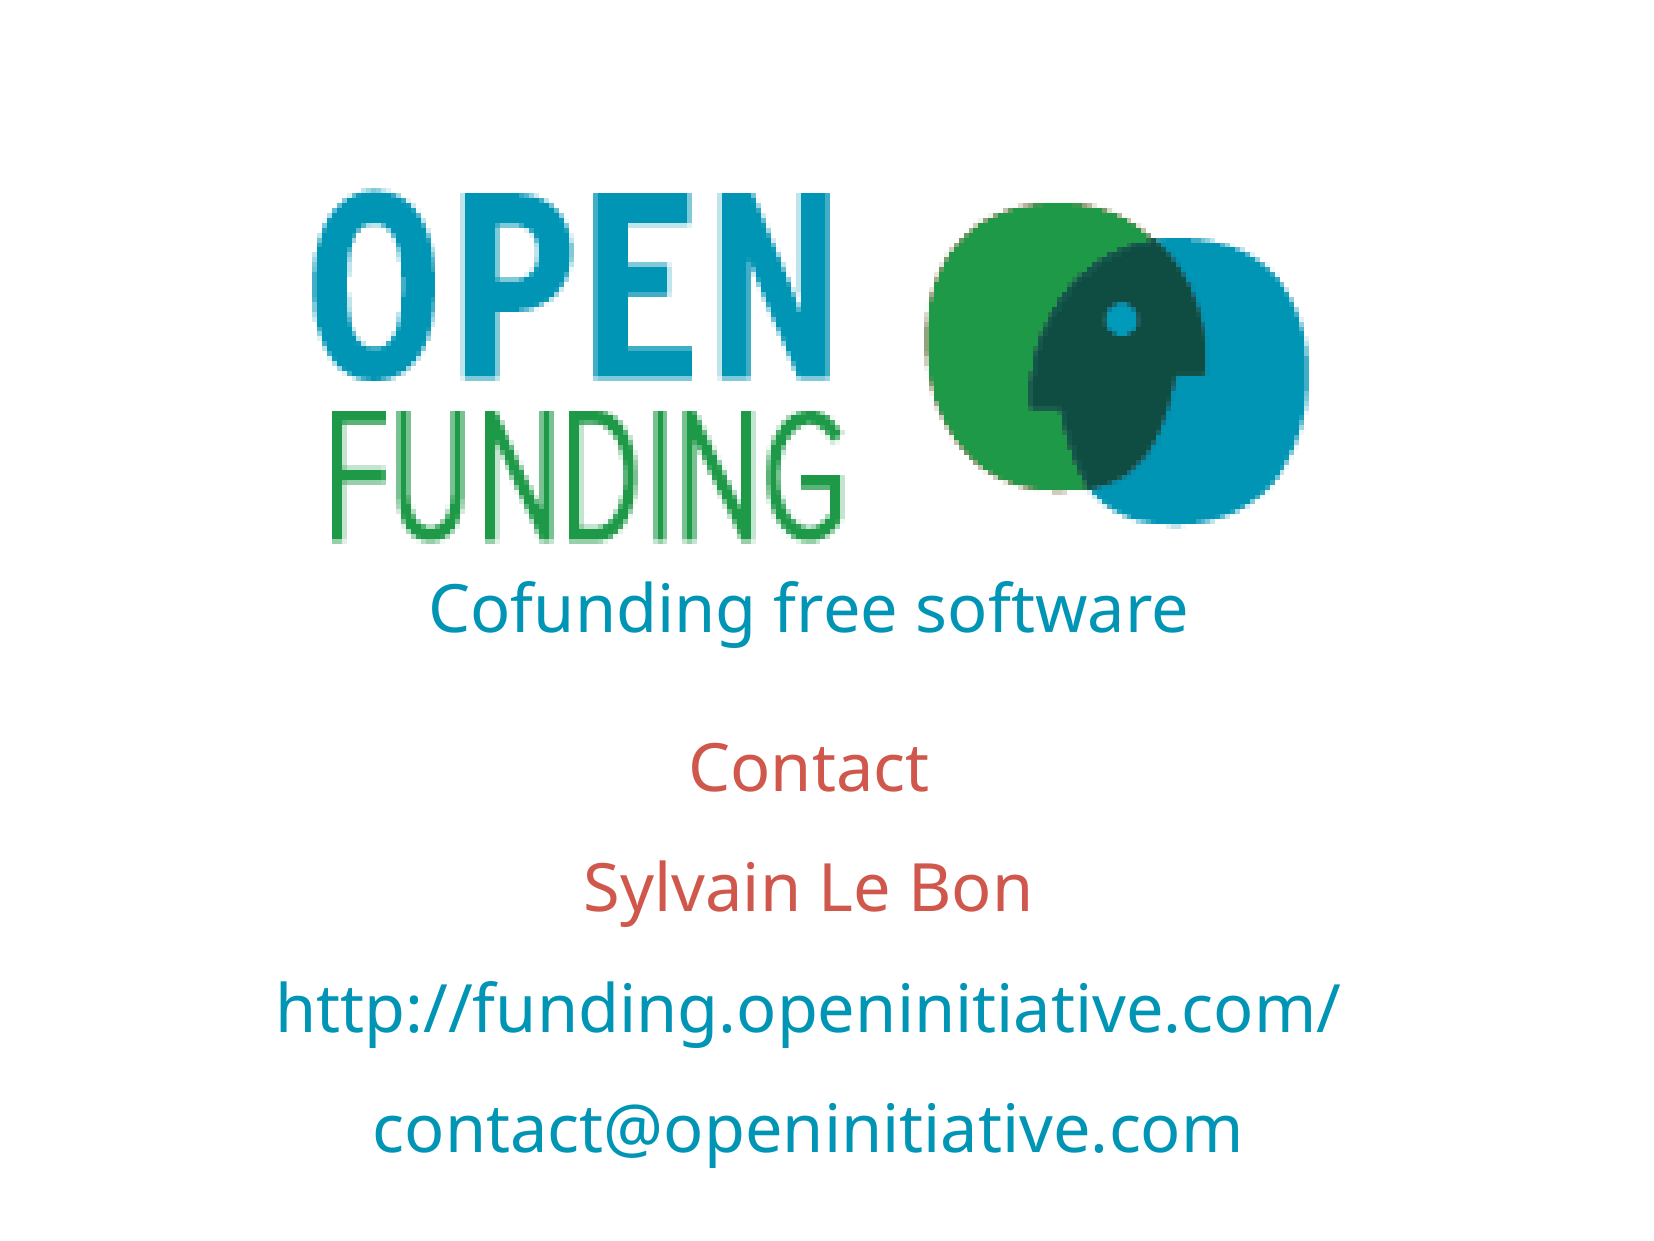

Cofunding free software
# Contact
Sylvain Le Bon
http://funding.openinitiative.com/
contact@openinitiative.com